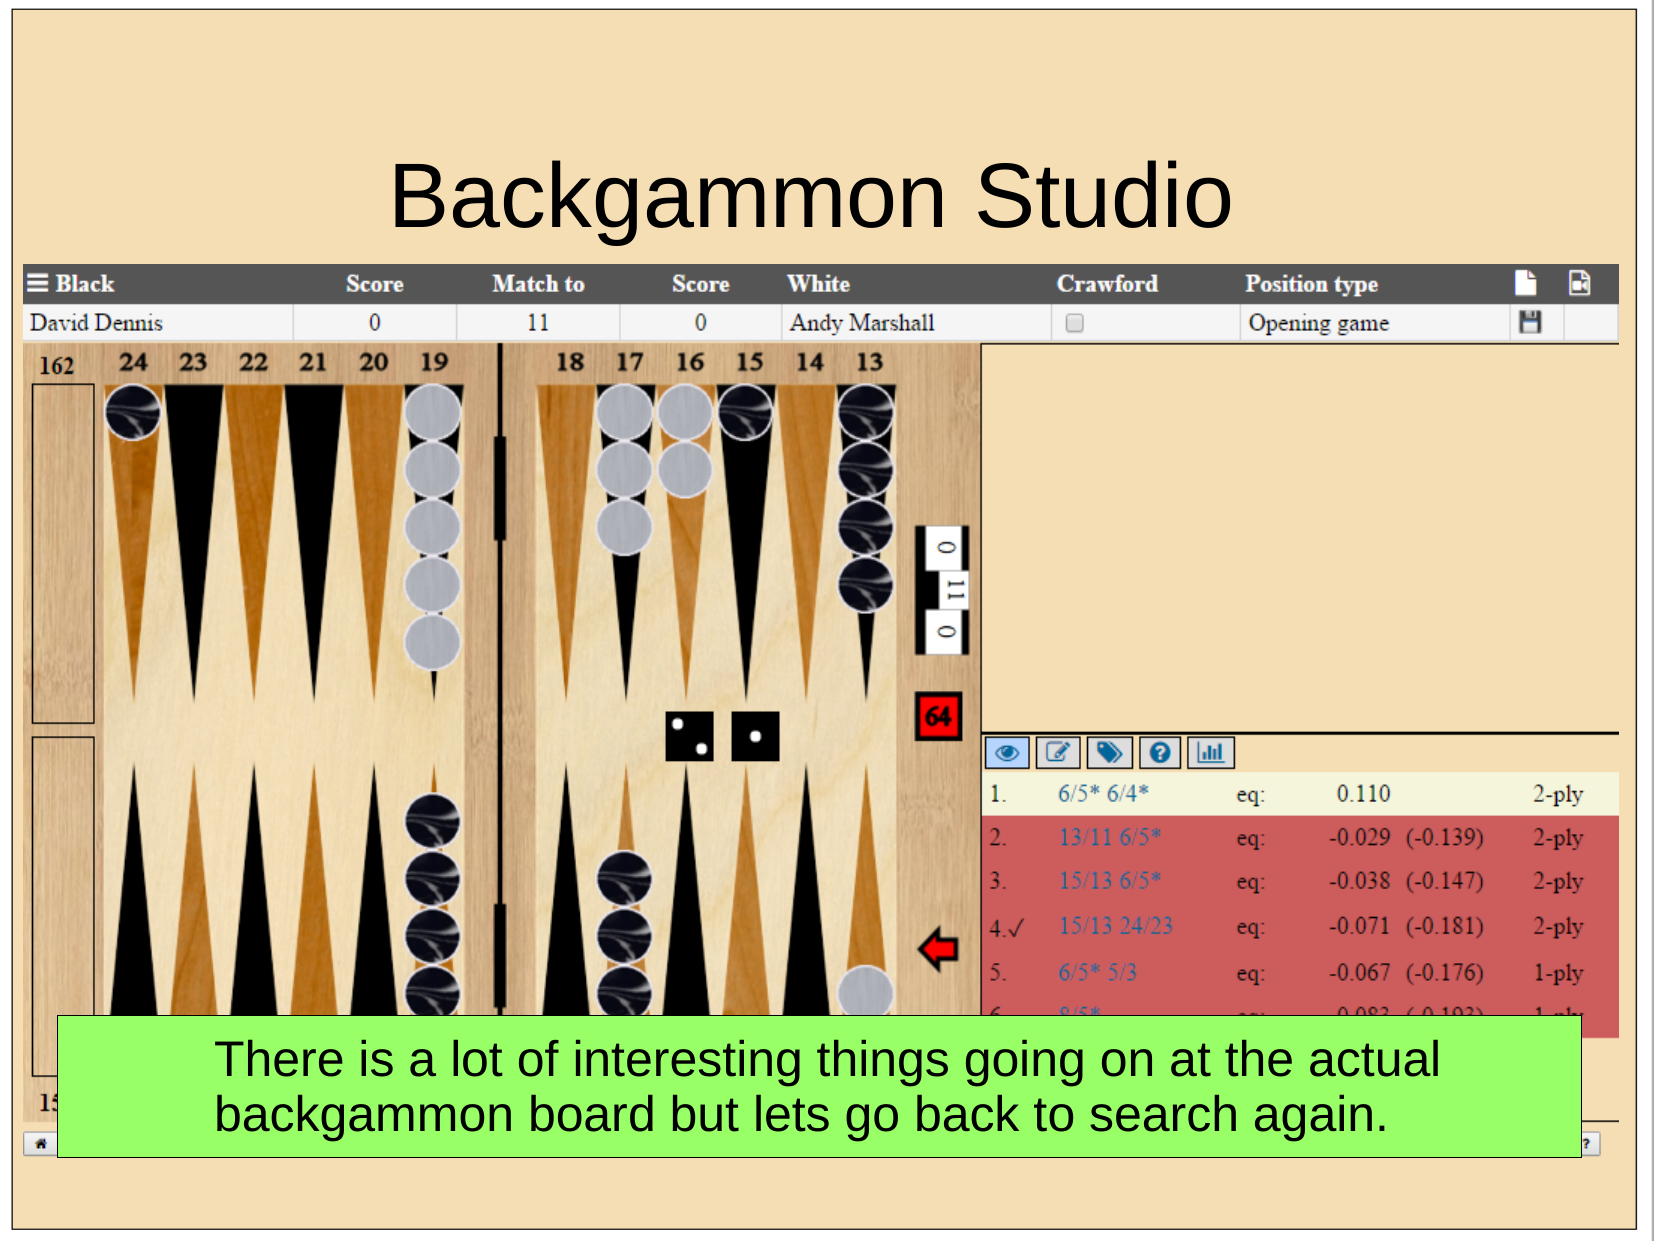

# Backgammon Studio
There is a lot of interesting things going on at the actual
backgammon board but lets go back to search again.